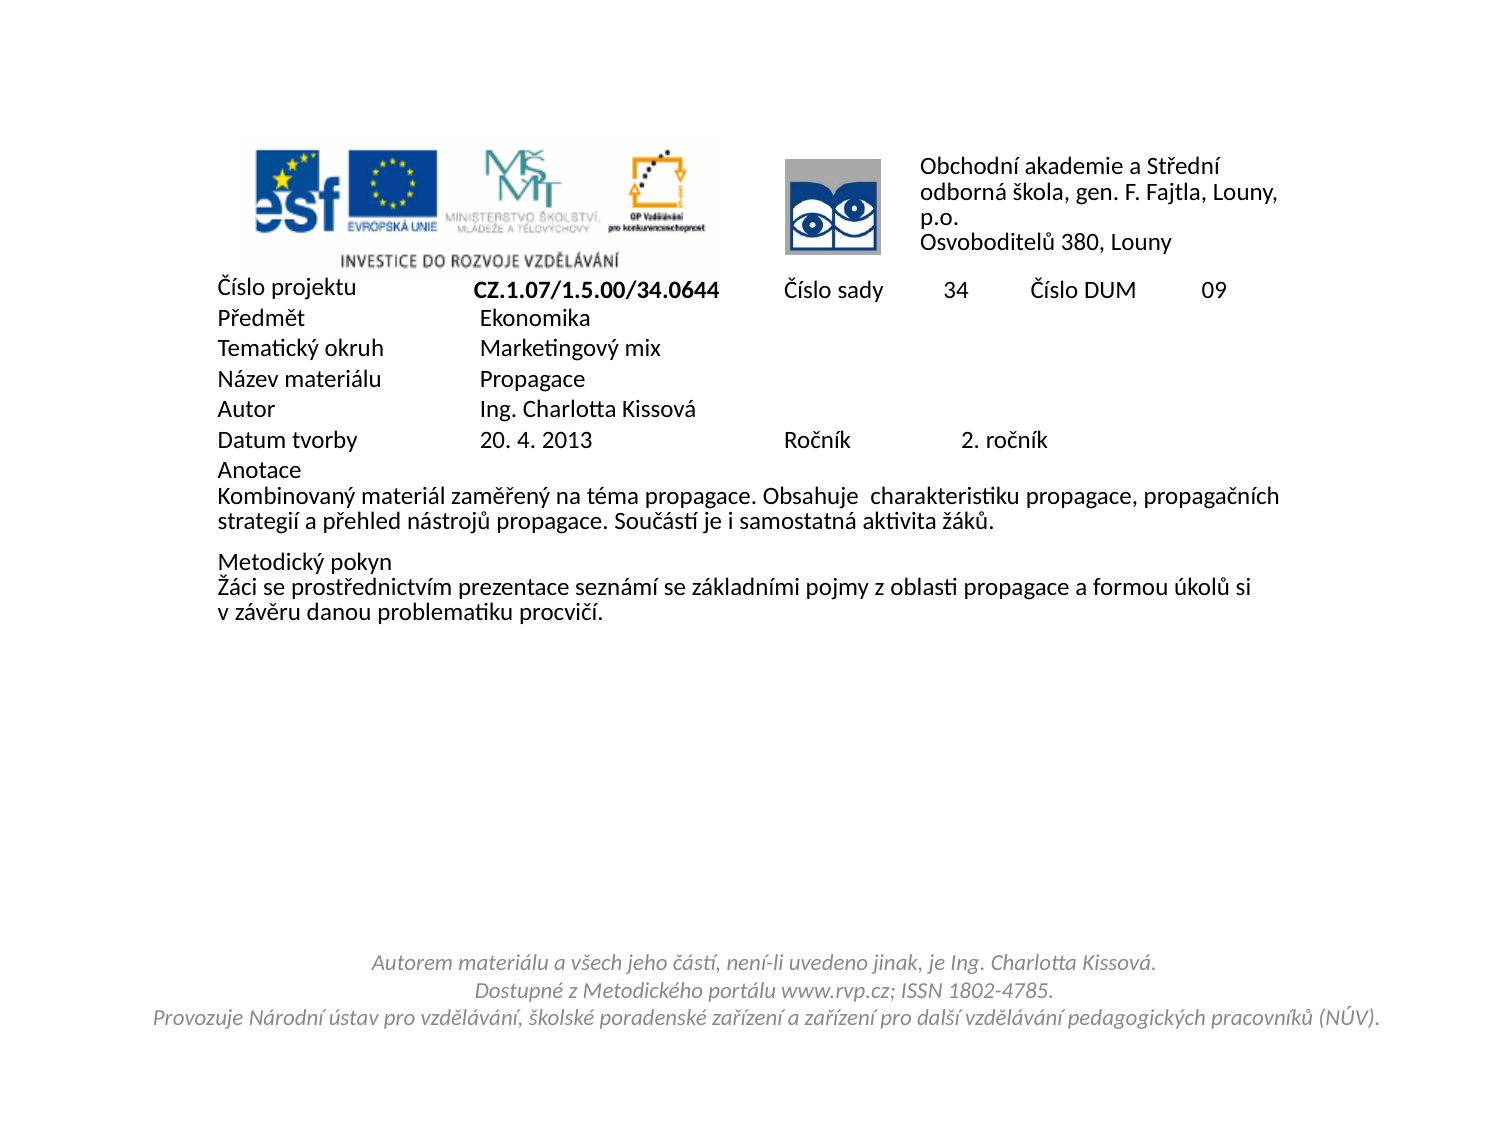

| | | | Obchodní akademie a Střední odborná škola, gen. F. Fajtla, Louny, p.o. Osvoboditelů 380, Louny | | | | |
| --- | --- | --- | --- | --- | --- | --- | --- |
| Číslo projektu | CZ.1.07/1.5.00/34.0644 | Číslo sady | | 34 | | Číslo DUM | 09 |
| Předmět | Ekonomika | | | | | | |
| Tematický okruh | Marketingový mix | | | | | | |
| Název materiálu | Propagace | | | | | | |
| Autor | Ing. Charlotta Kissová | | | | | | |
| Datum tvorby | 20. 4. 2013 | Ročník | | | 2. ročník | | |
| Anotace Kombinovaný materiál zaměřený na téma propagace. Obsahuje charakteristiku propagace, propagačních strategií a přehled nástrojů propagace. Součástí je i samostatná aktivita žáků. | | | | | | | |
| Metodický pokyn Žáci se prostřednictvím prezentace seznámí se základními pojmy z oblasti propagace a formou úkolů si v závěru danou problematiku procvičí. | | | | | | | |
Autorem materiálu a všech jeho částí, není-li uvedeno jinak, je Ing. Charlotta Kissová.
Dostupné z Metodického portálu www.rvp.cz; ISSN 1802-4785.
Provozuje Národní ústav pro vzdělávání, školské poradenské zařízení a zařízení pro další vzdělávání pedagogických pracovníků (NÚV).